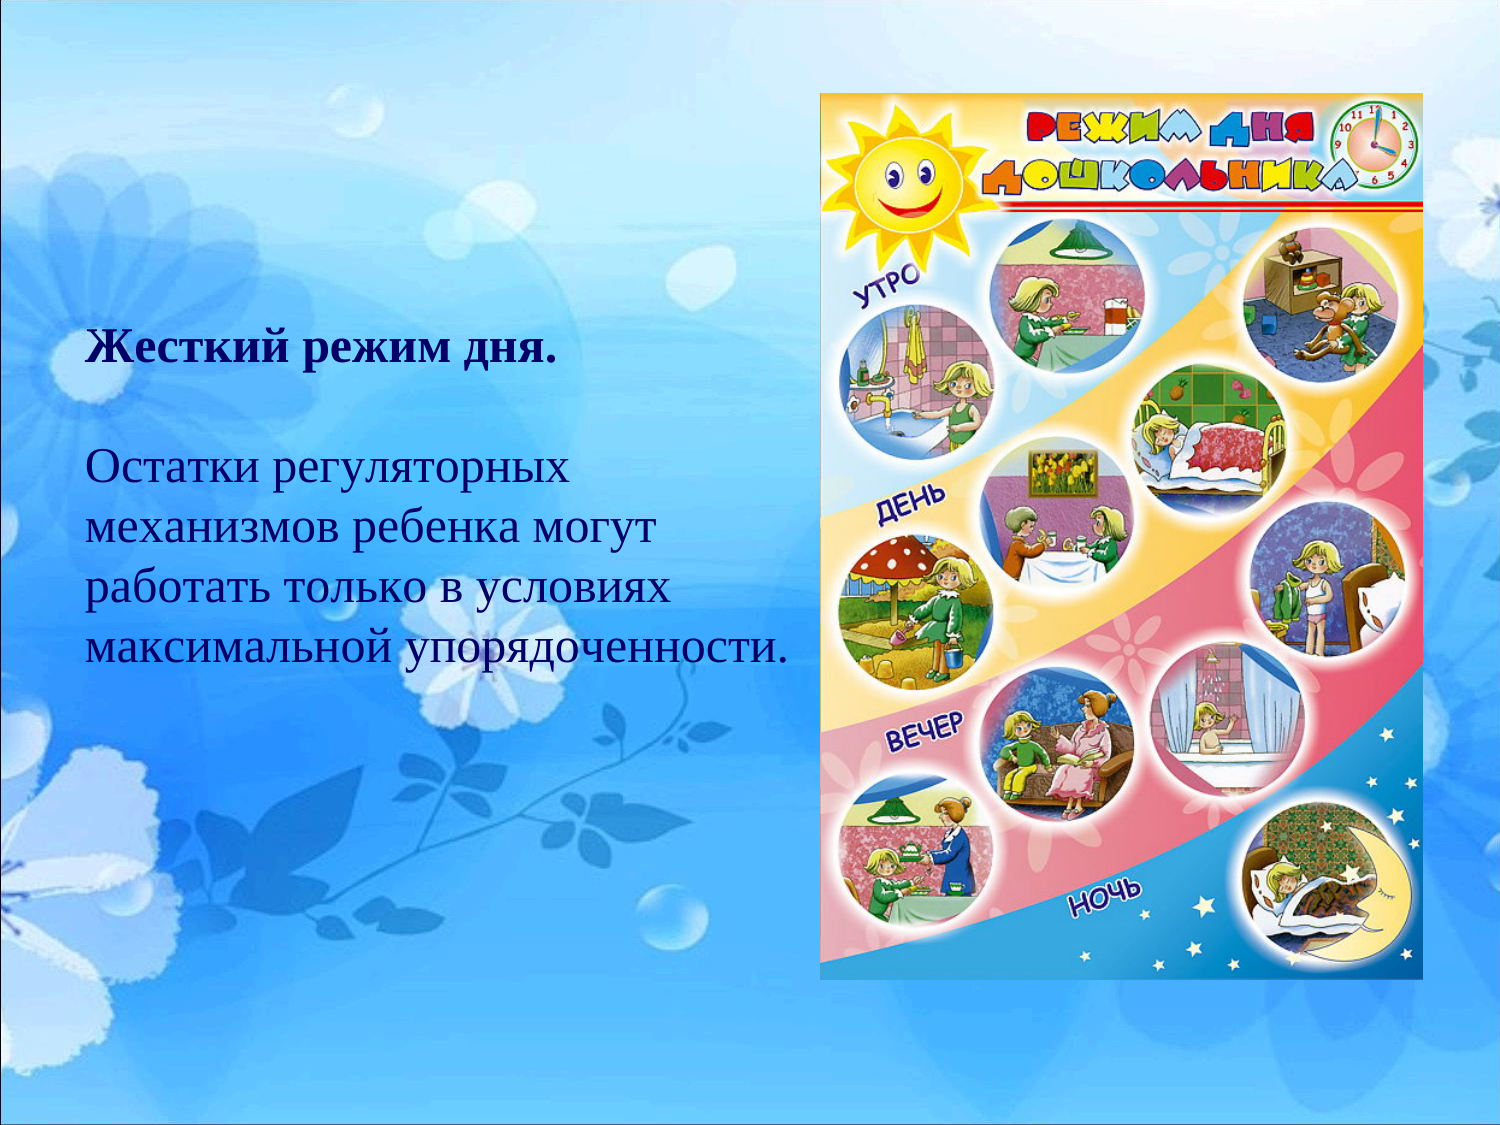

Жесткий режим дня.
Остатки регуляторных механизмов ребенка могут работать только в условиях максимальной упорядоченности.